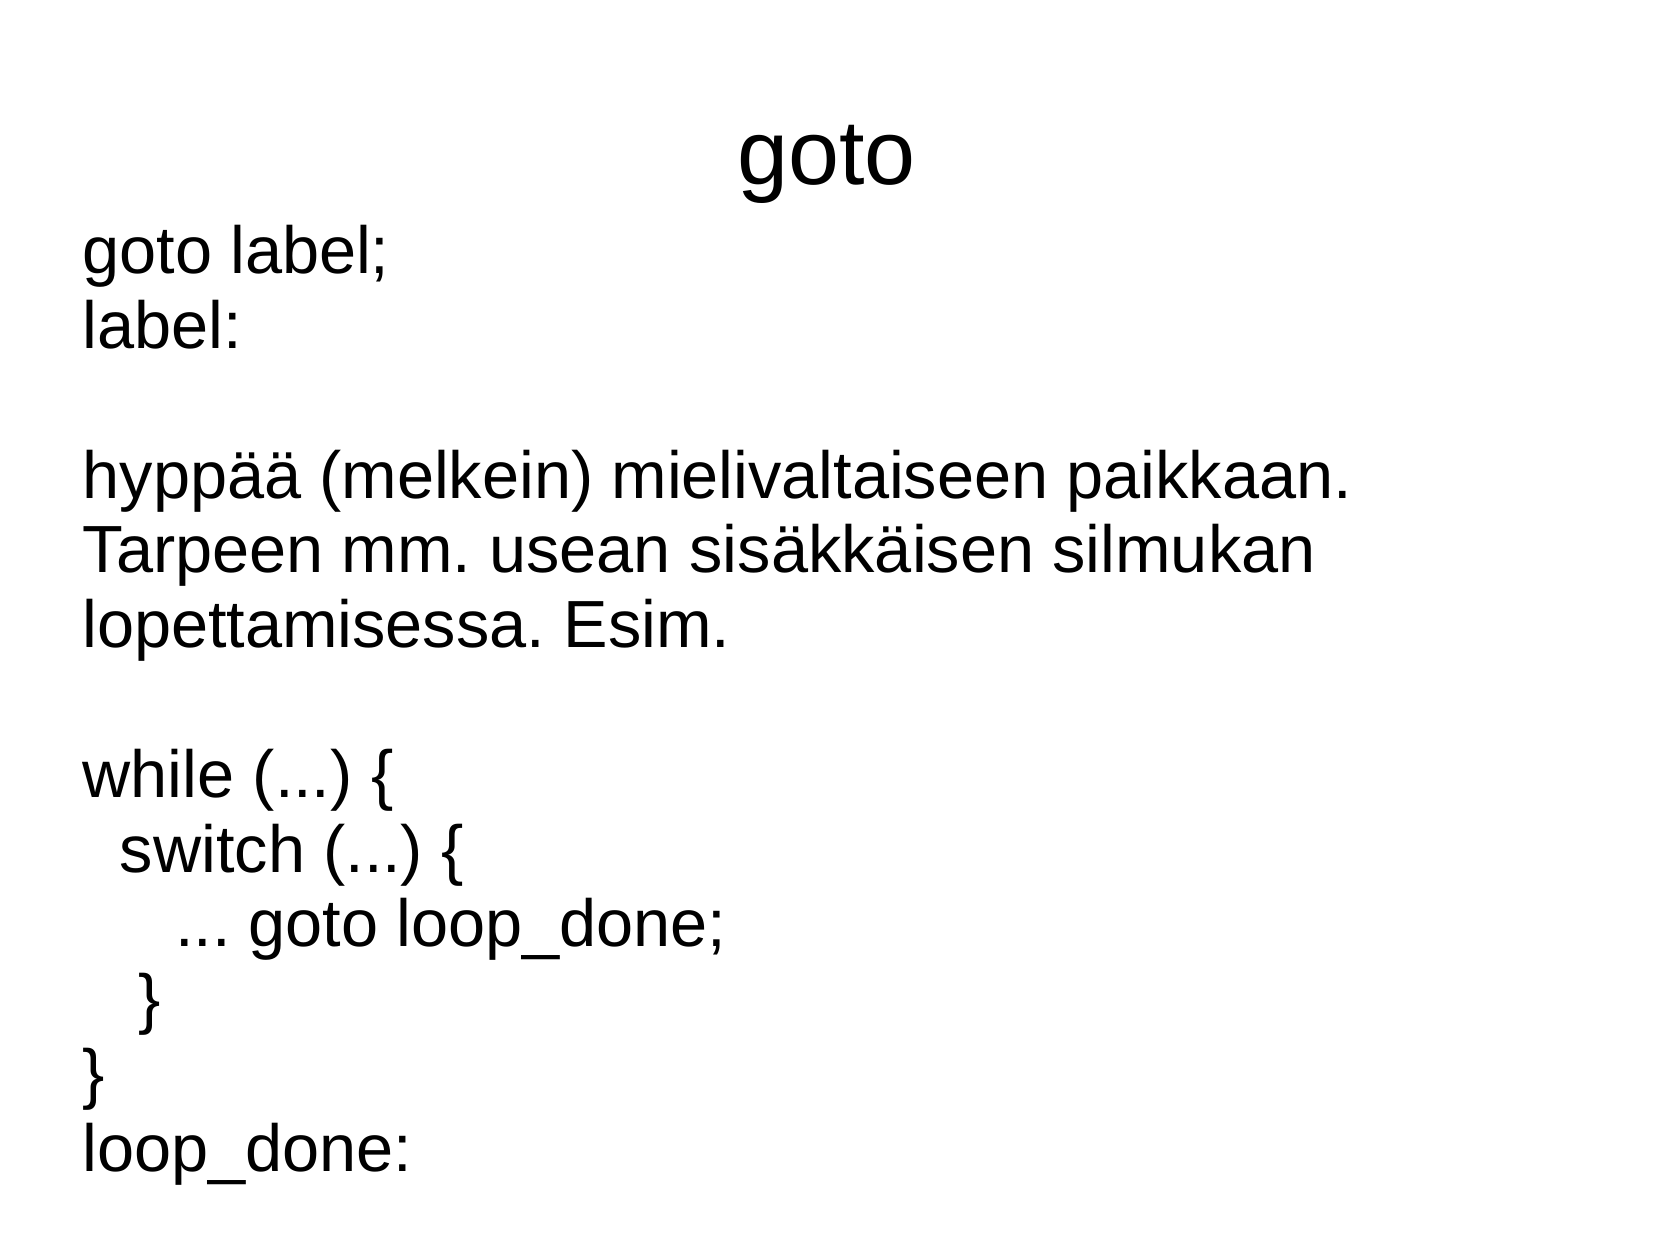

# goto
goto label;
label:
hyppää (melkein) mielivaltaiseen paikkaan.
Tarpeen mm. usean sisäkkäisen silmukan
lopettamisessa. Esim.
while (...) {
 switch (...) {
 ... goto loop_done;
 }
}
loop_done: